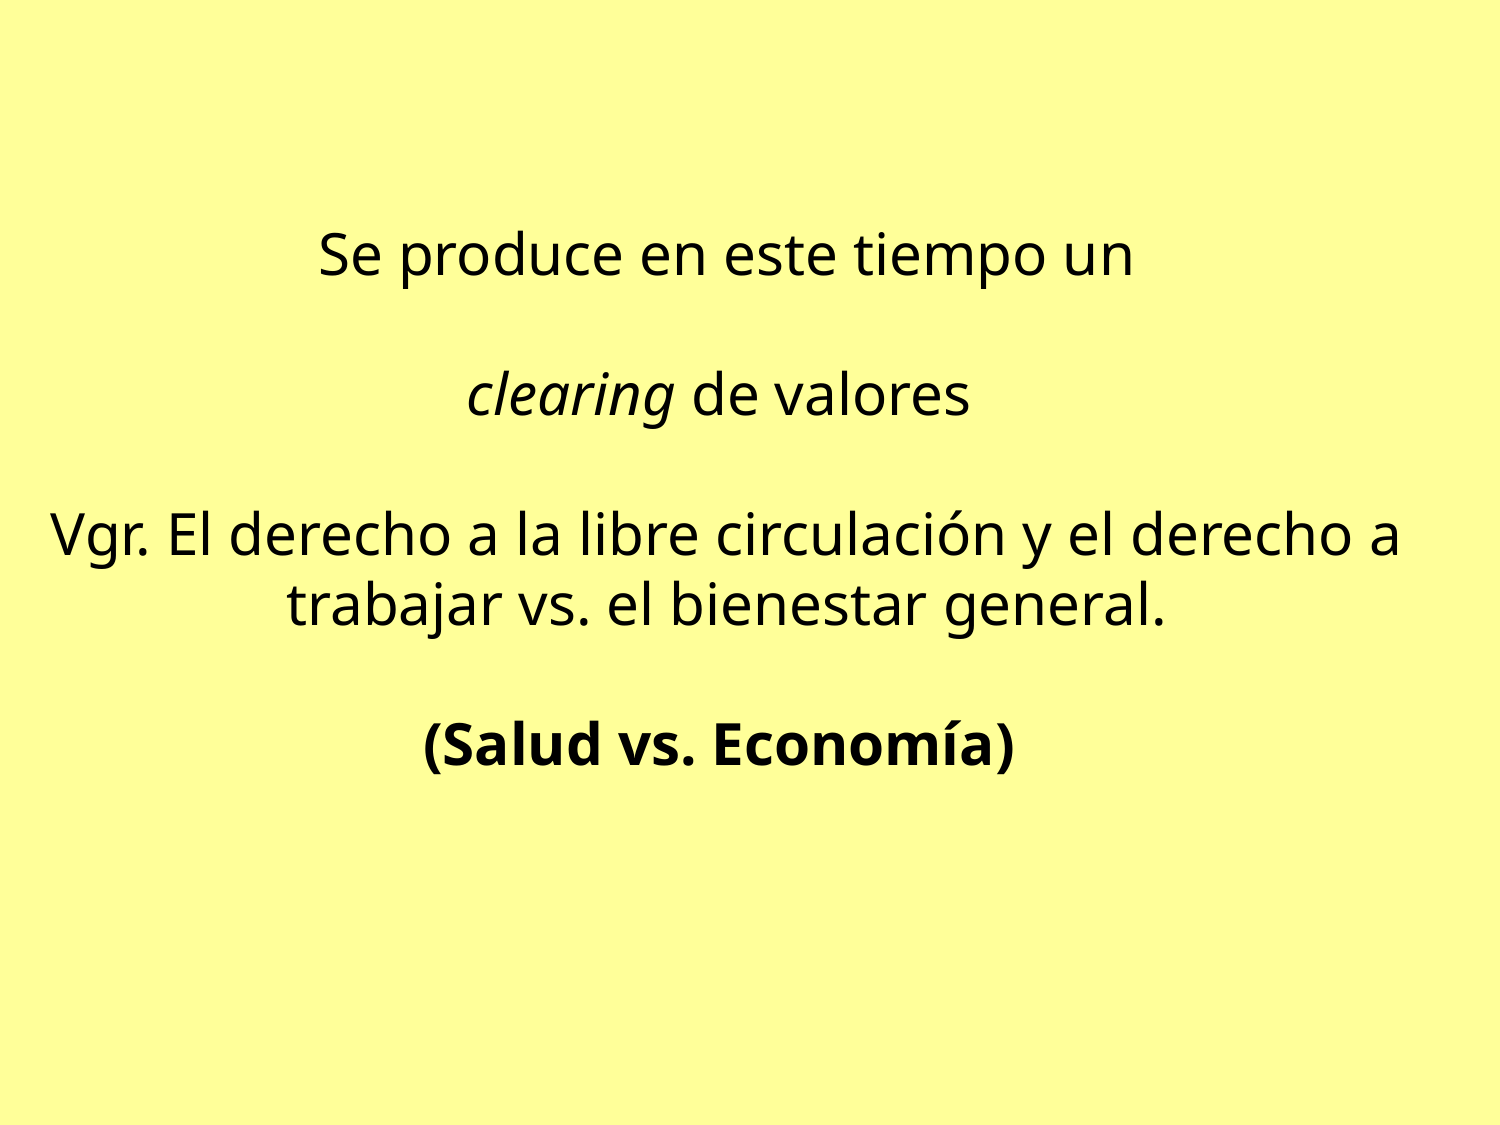

Se produce en este tiempo un
clearing de valores
Vgr. El derecho a la libre circulación y el derecho a trabajar vs. el bienestar general.
(Salud vs. Economía)